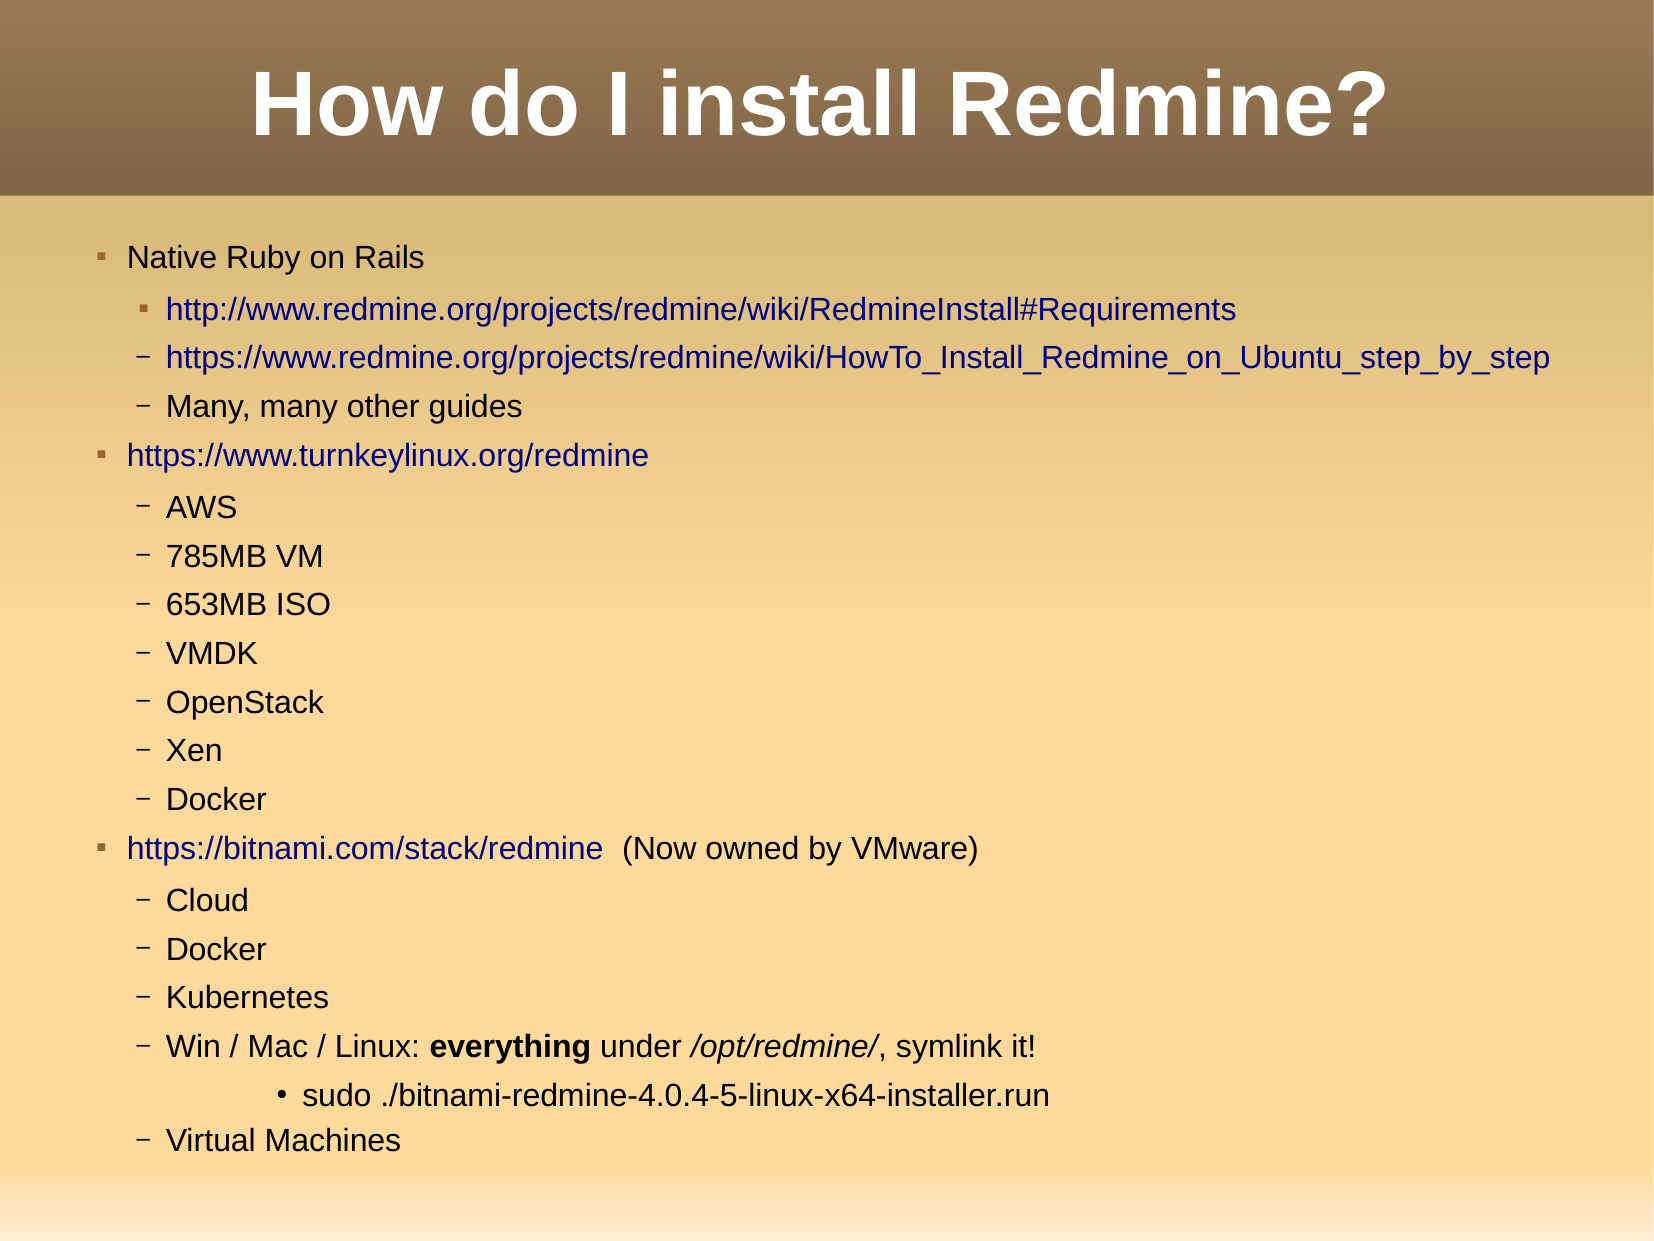

# How do I install Redmine?
Native Ruby on Rails
http://www.redmine.org/projects/redmine/wiki/RedmineInstall#Requirements
https://www.redmine.org/projects/redmine/wiki/HowTo_Install_Redmine_on_Ubuntu_step_by_step
Many, many other guides
https://www.turnkeylinux.org/redmine
AWS
785MB VM
653MB ISO
VMDK
OpenStack
Xen
Docker
https://bitnami.com/stack/redmine (Now owned by VMware)
Cloud
Docker
Kubernetes
Win / Mac / Linux: everything under /opt/redmine/, symlink it!
sudo ./bitnami-redmine-4.0.4-5-linux-x64-installer.run
Virtual Machines